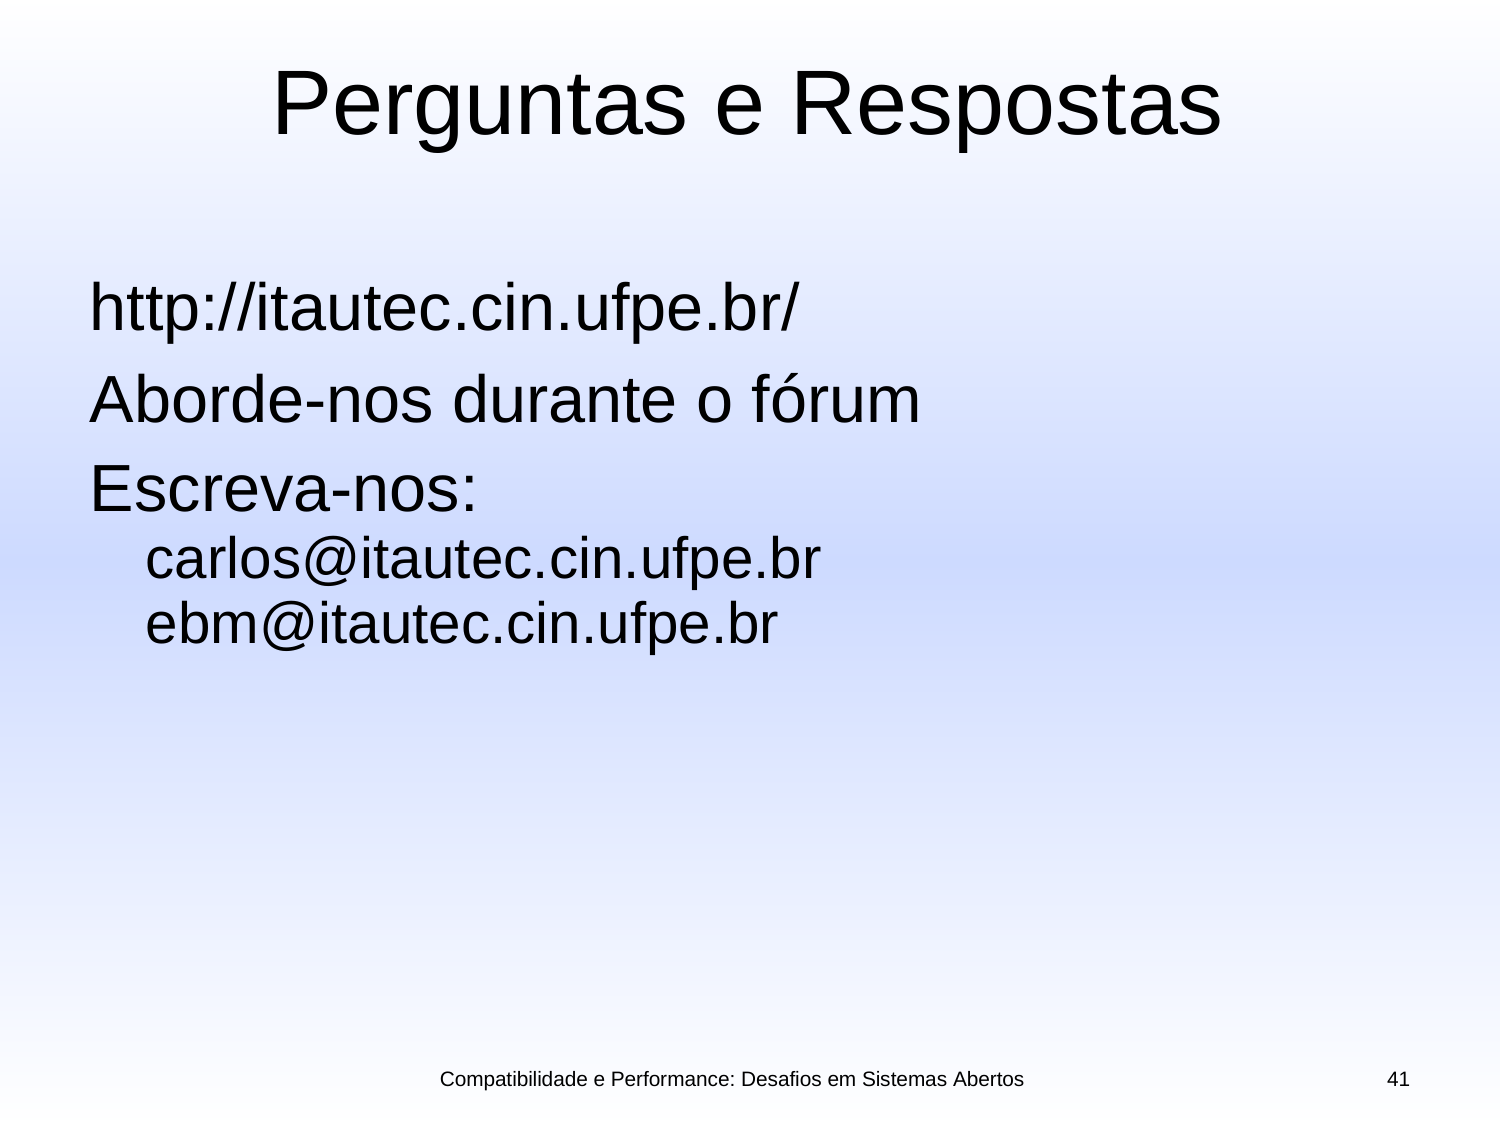

# Perguntas e Respostas
http://itautec.cin.ufpe.br/
Aborde-nos durante o fórum
Escreva-nos:
carlos@itautec.cin.ufpe.br
ebm@itautec.cin.ufpe.br
Compatibilidade e Performance: Desafios em Sistemas Abertos
41